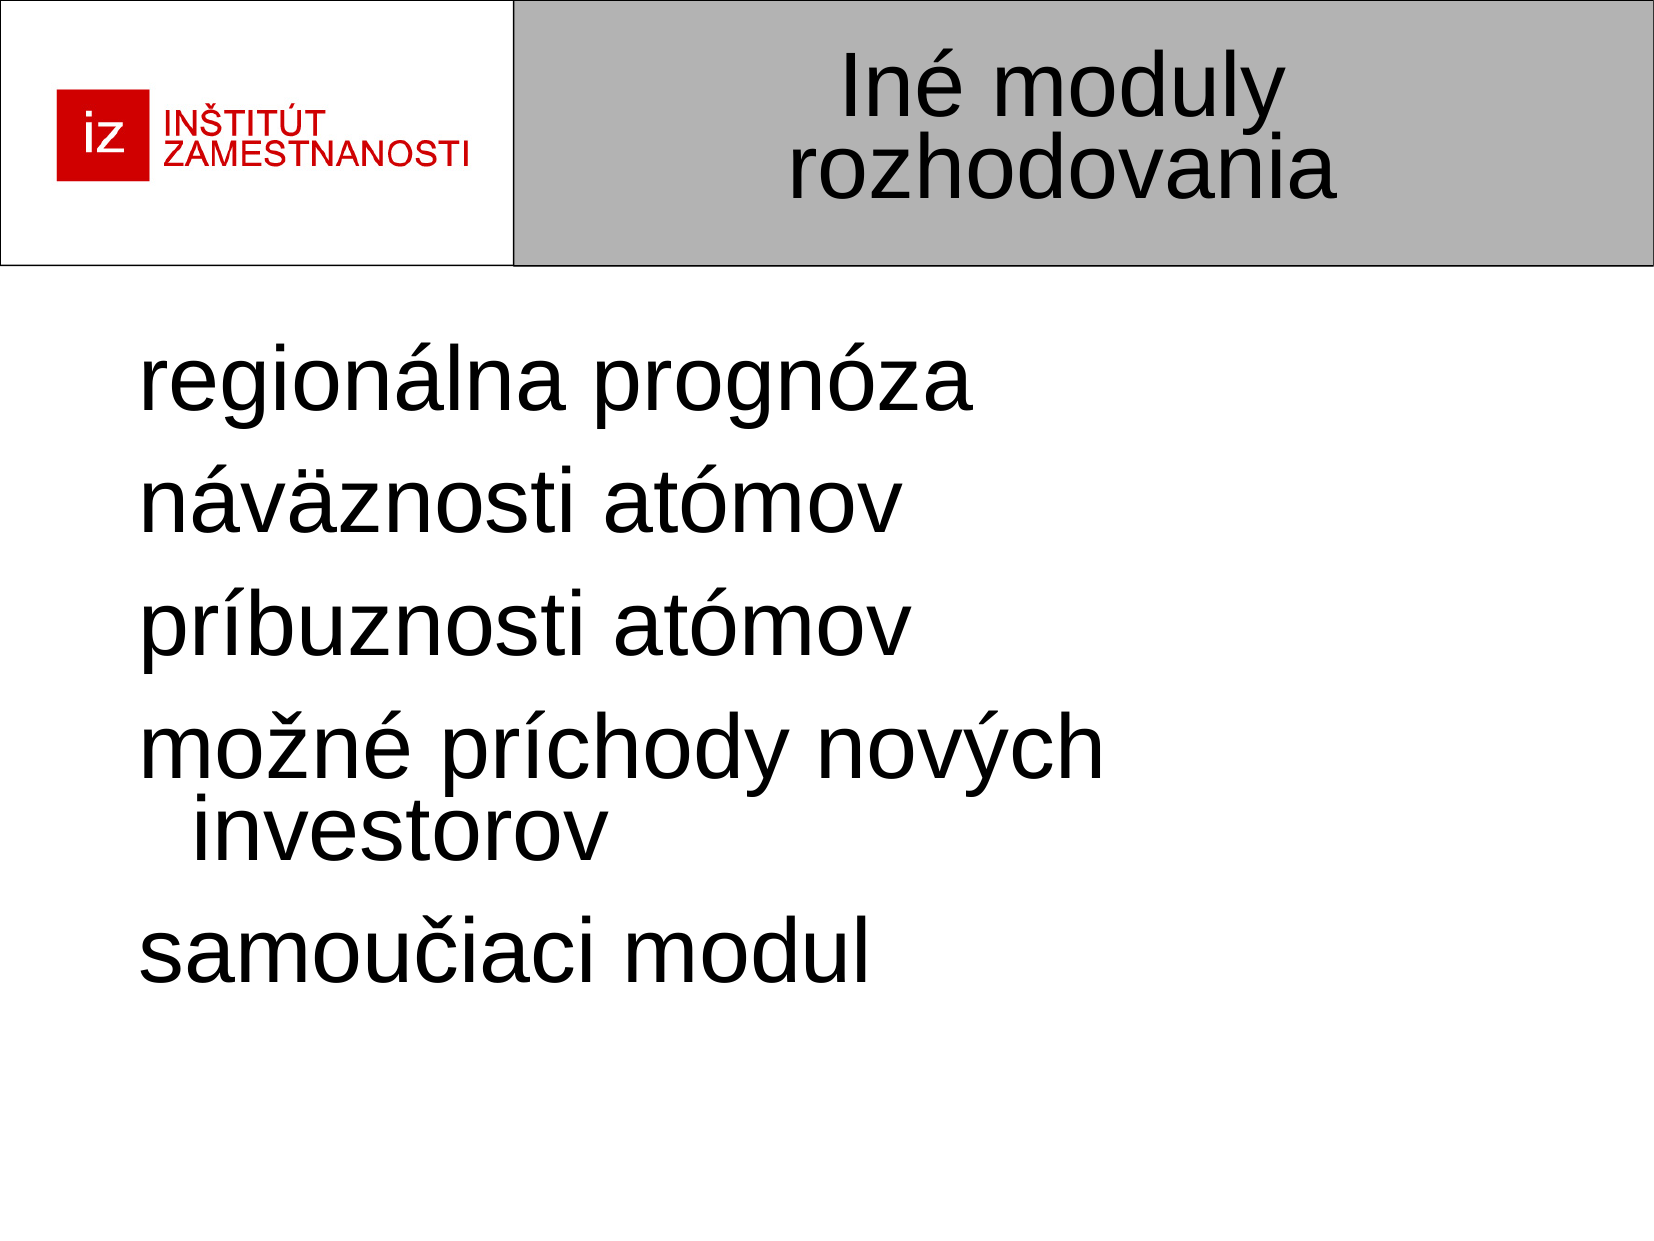

# Iné moduly rozhodovania
regionálna prognóza
náväznosti atómov
príbuznosti atómov
možné príchody nových investorov
samoučiaci modul